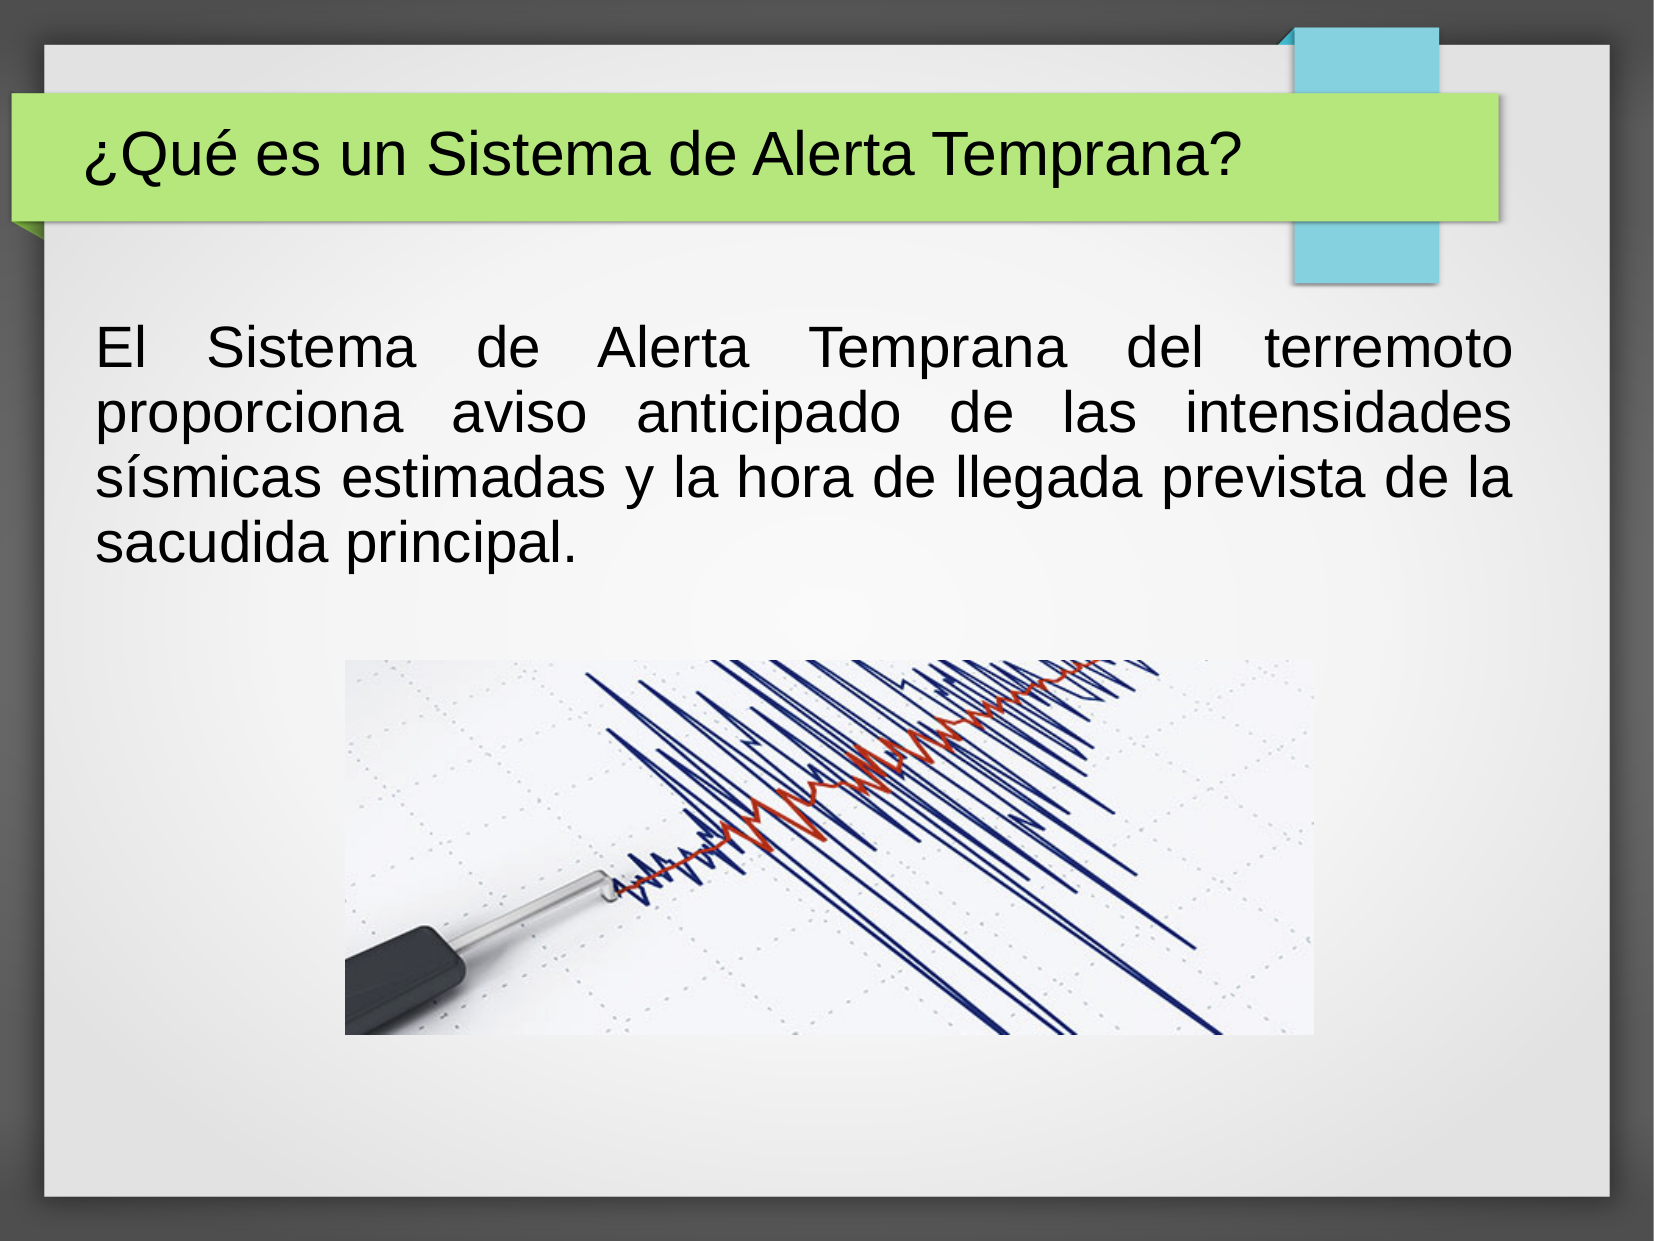

# ¿Qué es un Sistema de Alerta Temprana?
El Sistema de Alerta Temprana del terremoto proporciona aviso anticipado de las intensidades sísmicas estimadas y la hora de llegada prevista de la sacudida principal.